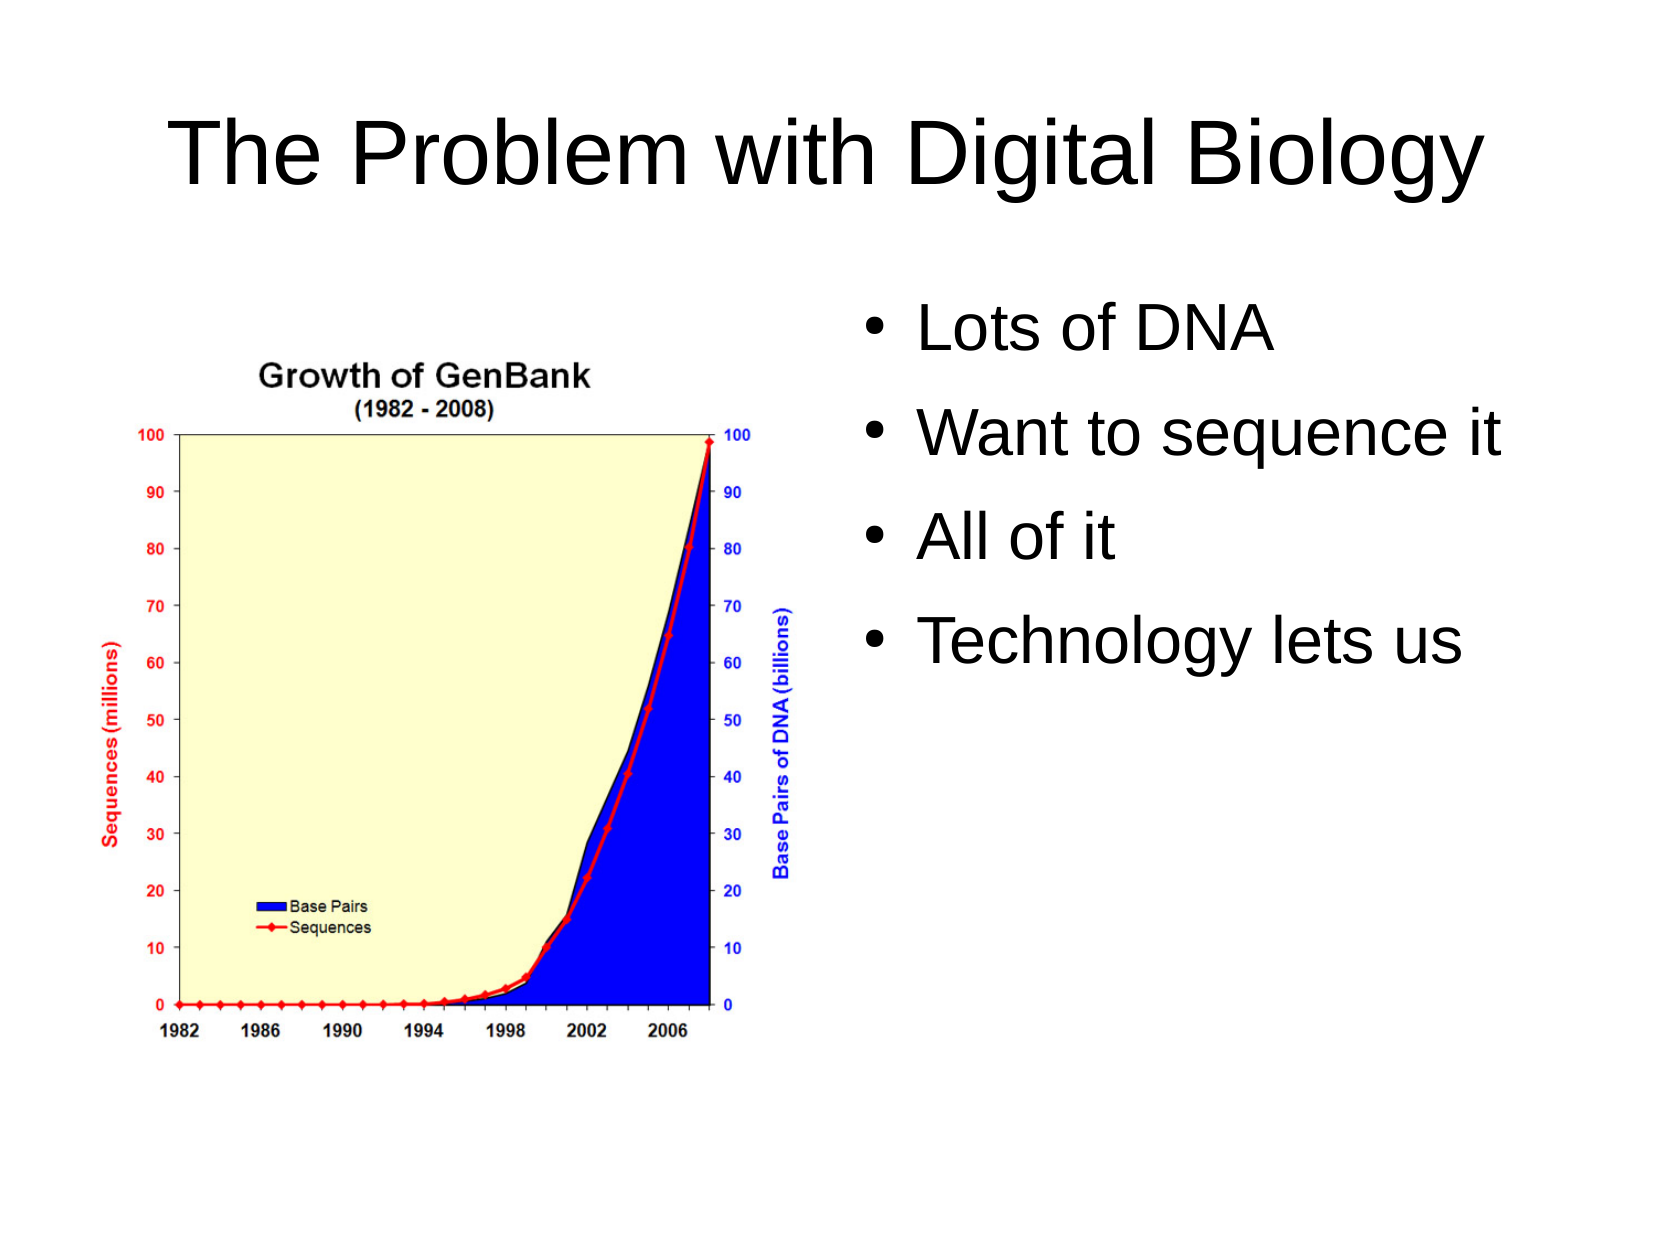

# The Problem with Digital Biology
Lots of DNA
Want to sequence it
All of it
Technology lets us